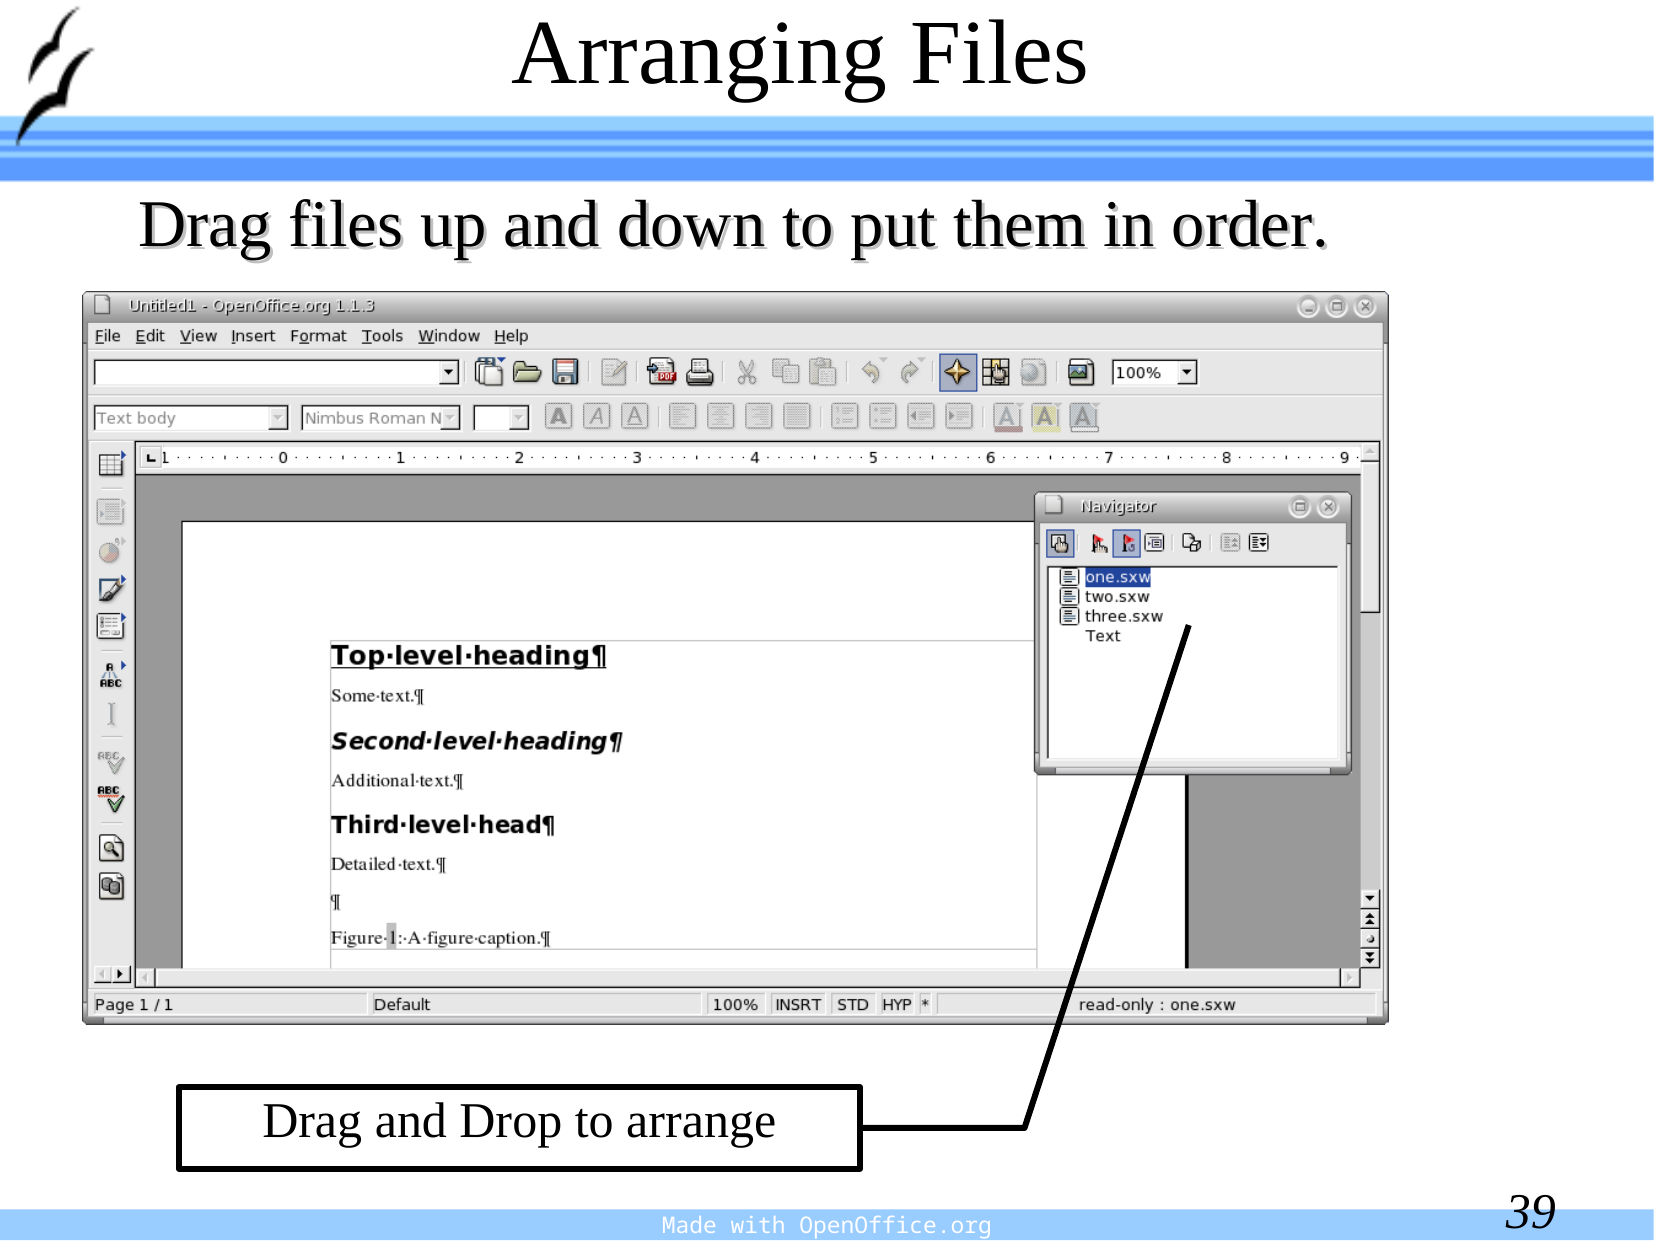

# Arranging Files
Drag files up and down to put them in order.